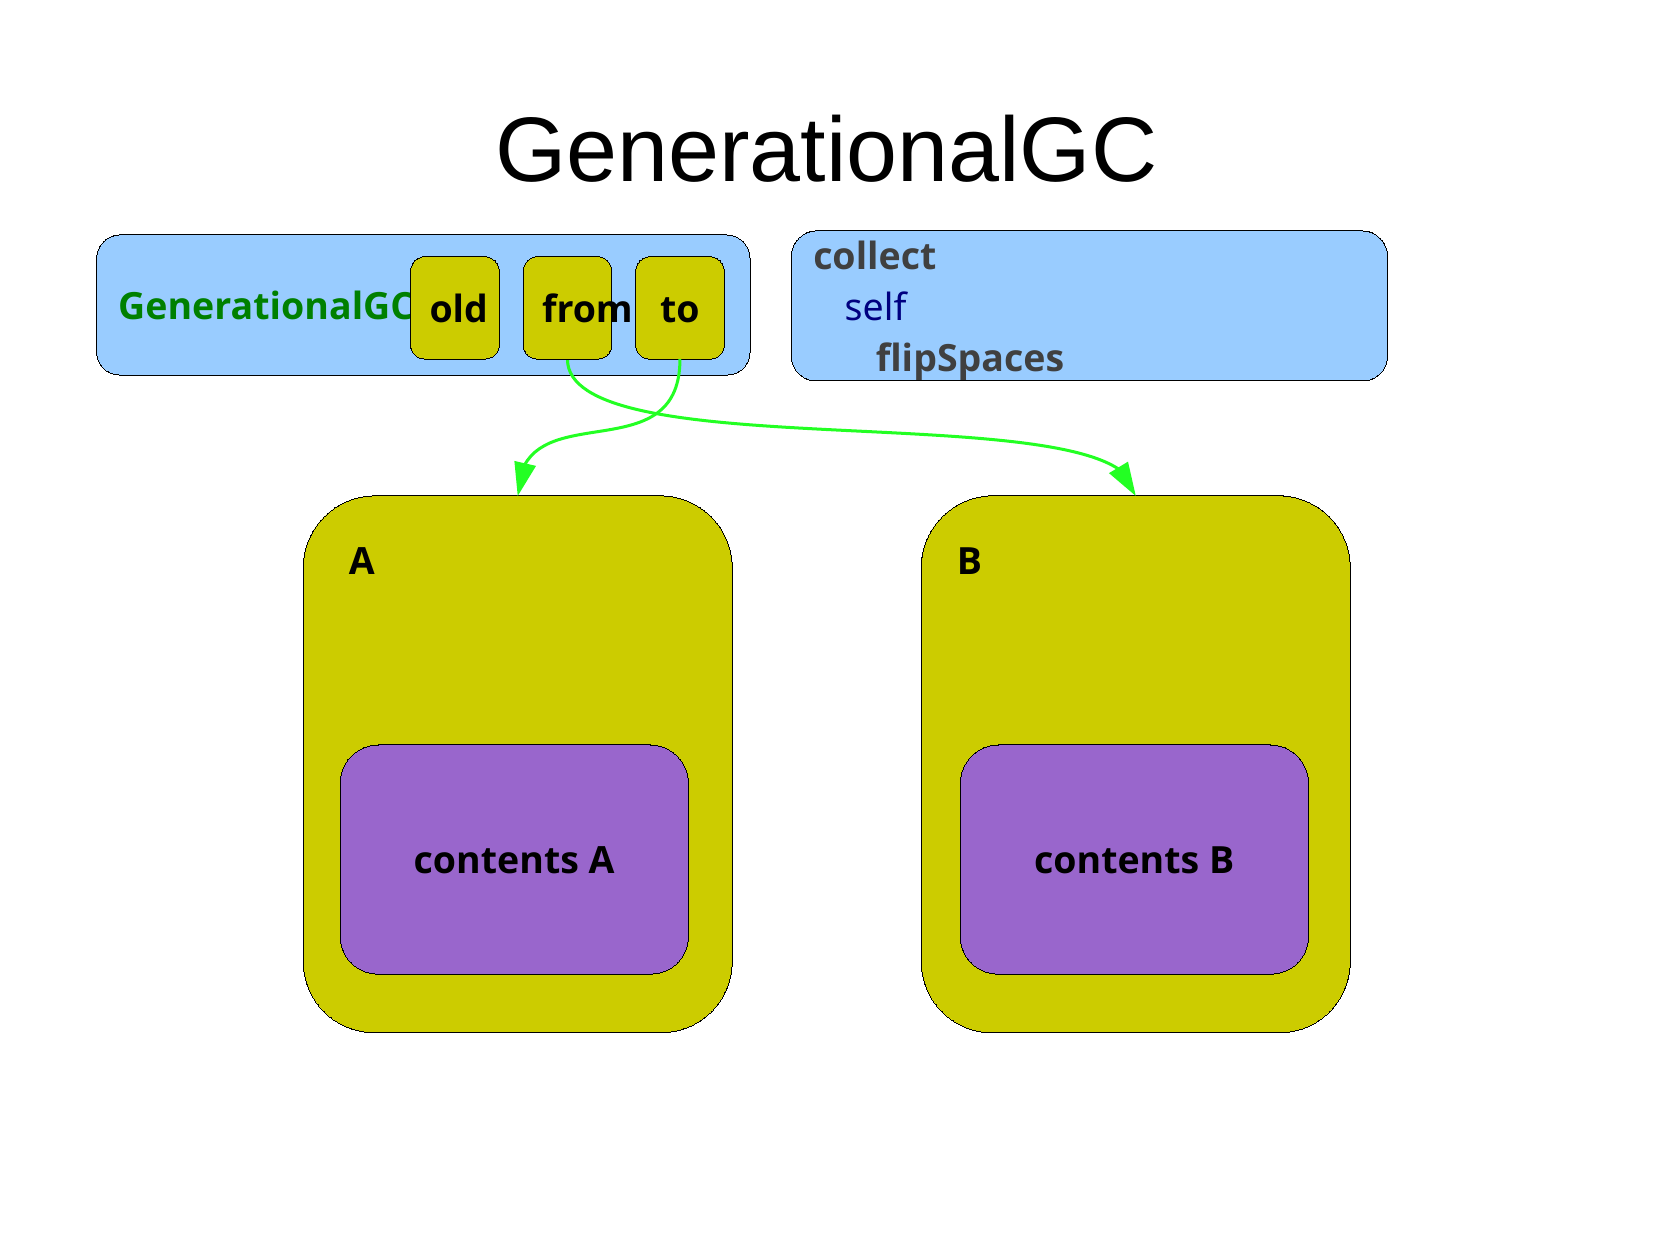

GenerationalGC
collect
	self
		flipSpaces
GenerationalGC
old
from
to
 A
B
contents A
contents B